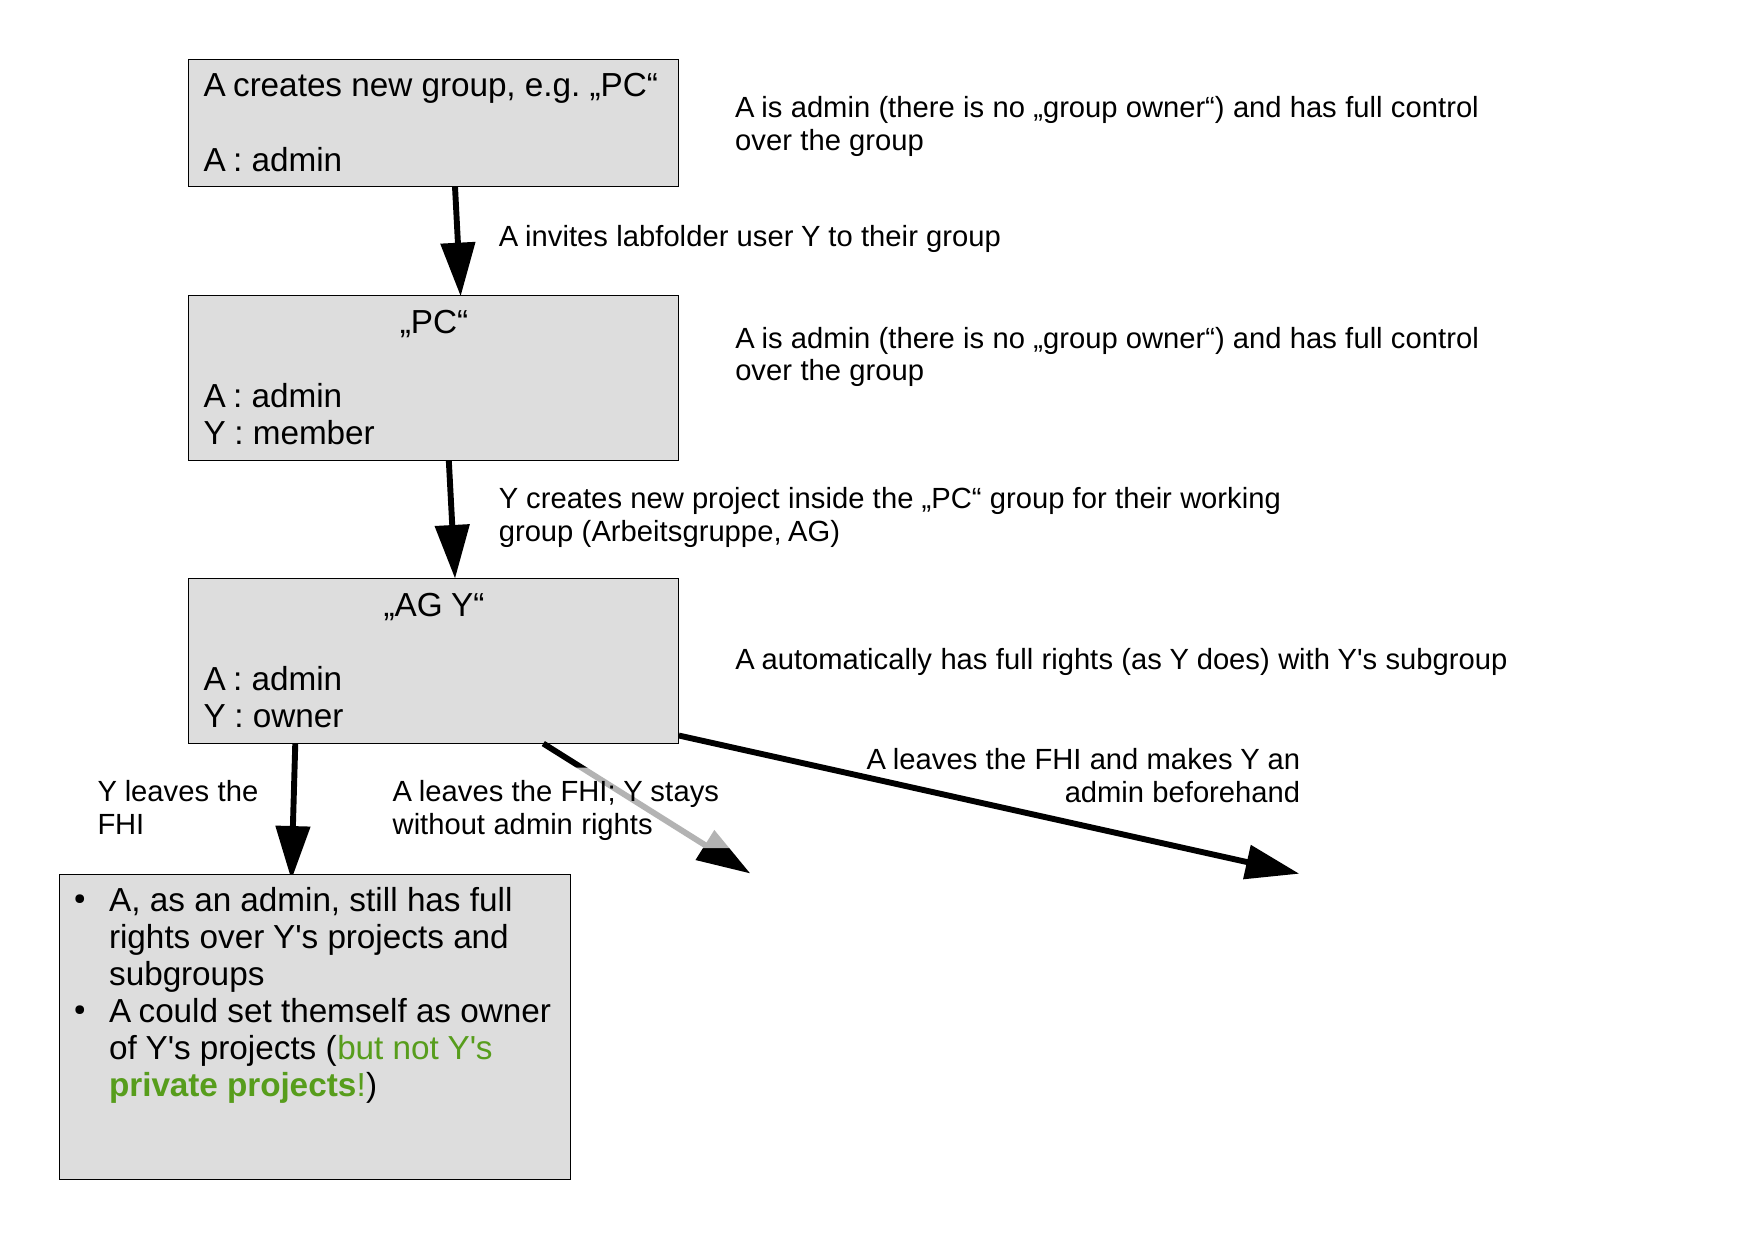

A is admin (there is no „group owner“) and has full control over the group
A creates new group, e.g. „PC“
A : admin
A invites labfolder user Y to their group
A is admin (there is no „group owner“) and has full control over the group
„PC“
A : admin
Y : member
Y creates new project inside the „PC“ group for their working group (Arbeitsgruppe, AG)
„AG Y“
A : admin
Y : owner
A automatically has full rights (as Y does) with Y's subgroup
A leaves the FHI and makes Y an admin beforehand
Y leaves the FHI
A leaves the FHI; Y stays without admin rights
A, as an admin, still has full rights over Y's projects and subgroups
A could set themself as owner of Y's projects (but not Y's private projects!)